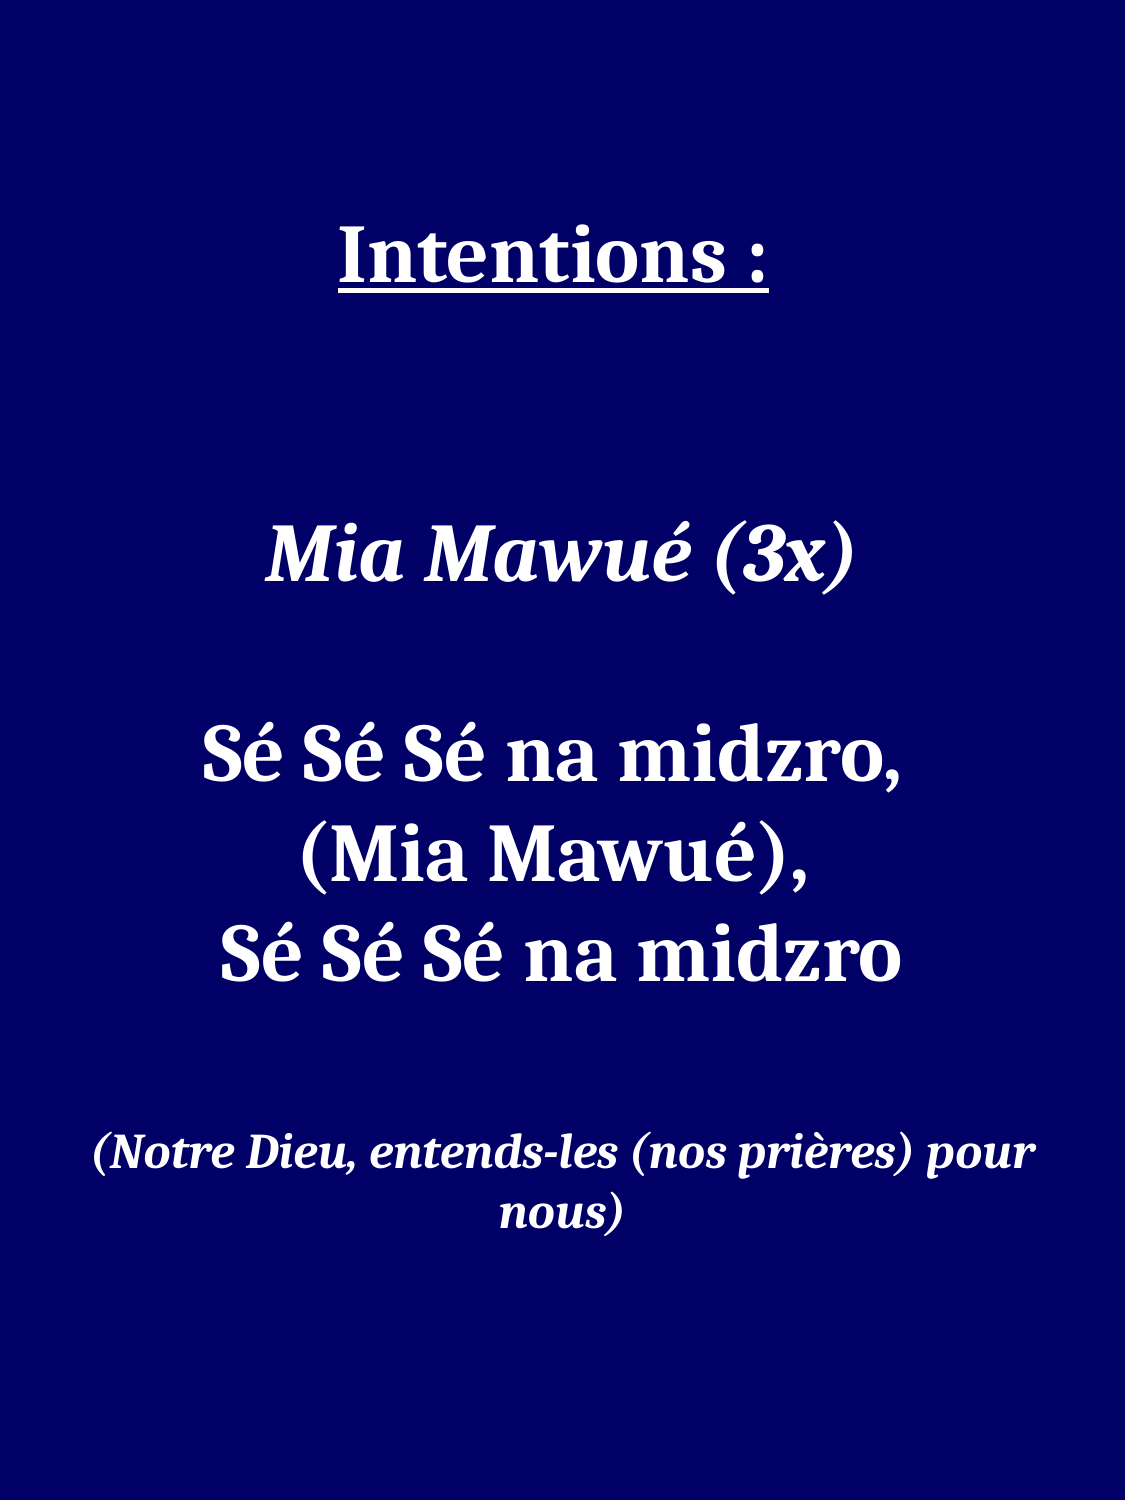

Intentions :
Mia Mawué (3x)
Sé Sé Sé na midzro,
(Mia Mawué),
Sé Sé Sé na midzro
(Notre Dieu, entends-les (nos prières) pour nous)